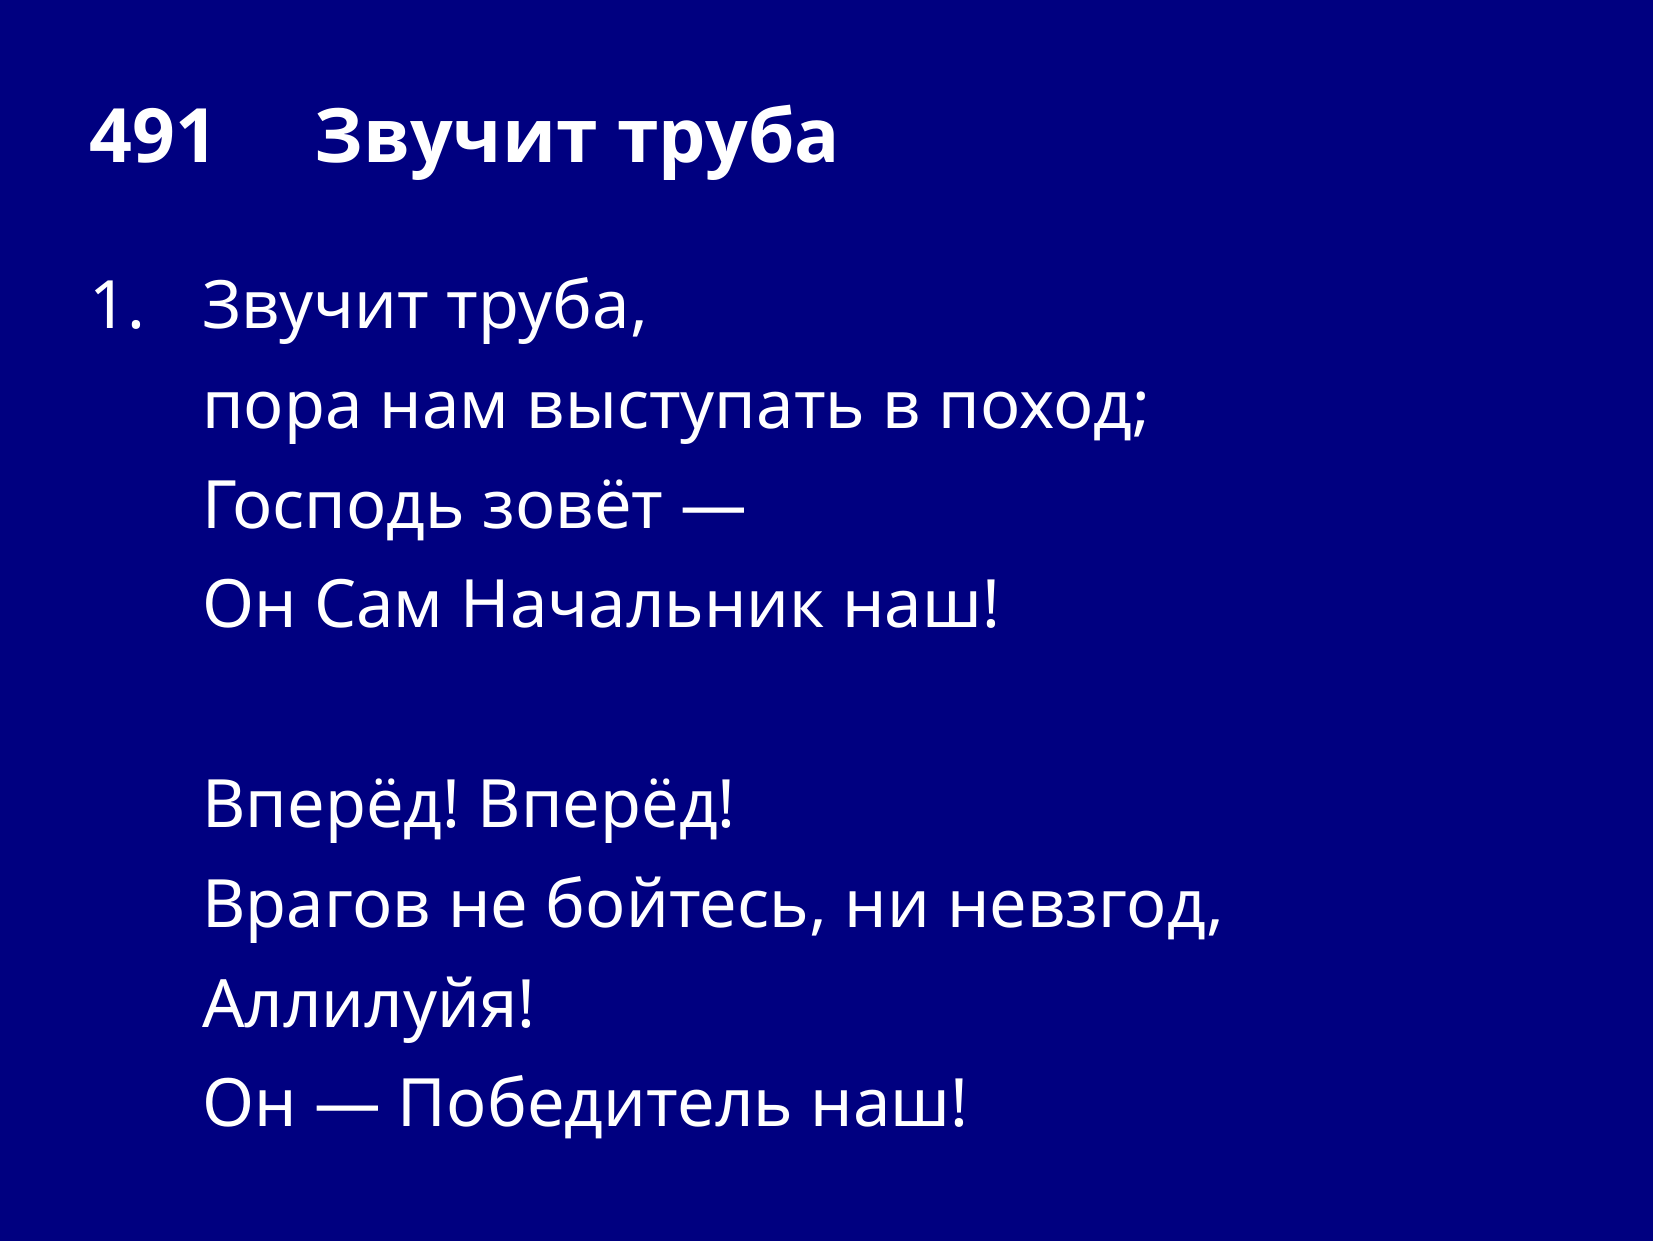

491	Звучит труба
1.	Звучит труба,
	пора нам выступать в поход;
	Господь зовёт ―
	Он Сам Начальник наш!
	Вперёд! Вперёд!
	Врагов не бойтесь, ни невзгод,
	Аллилуйя!
	Он ― Победитель наш!